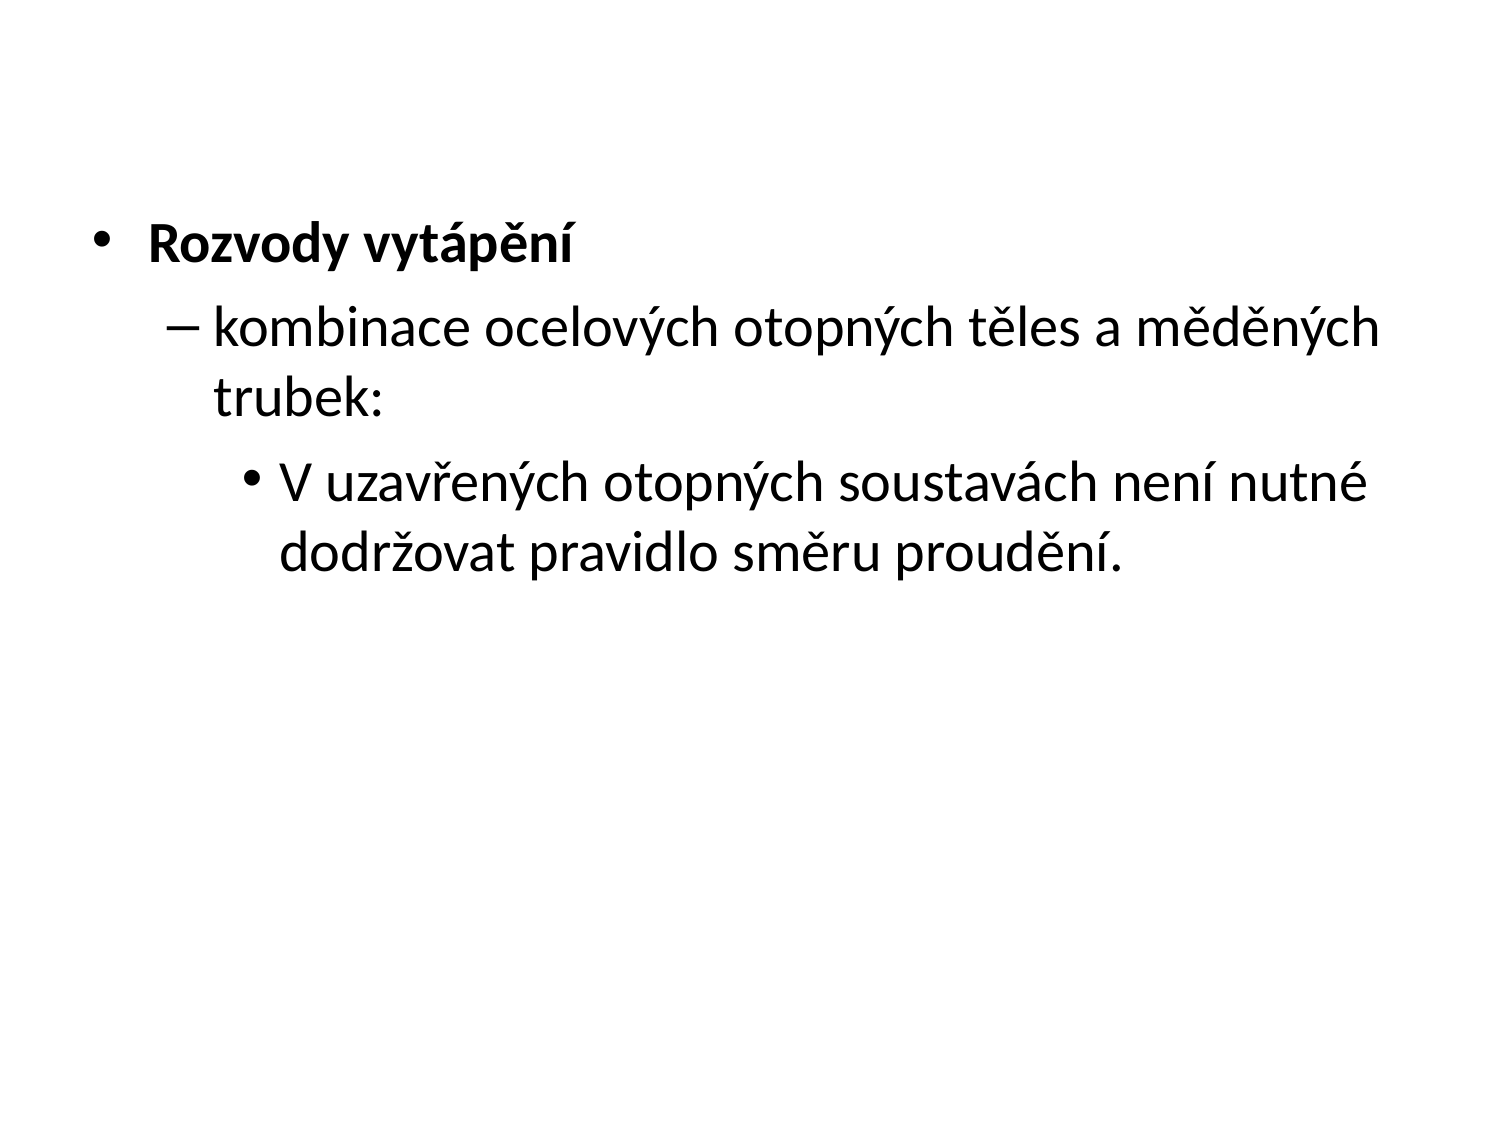

# Rozvody vytápění
kombinace ocelových otopných těles a měděných trubek:
V uzavřených otopných soustavách není nutné dodržovat pravidlo směru proudění.